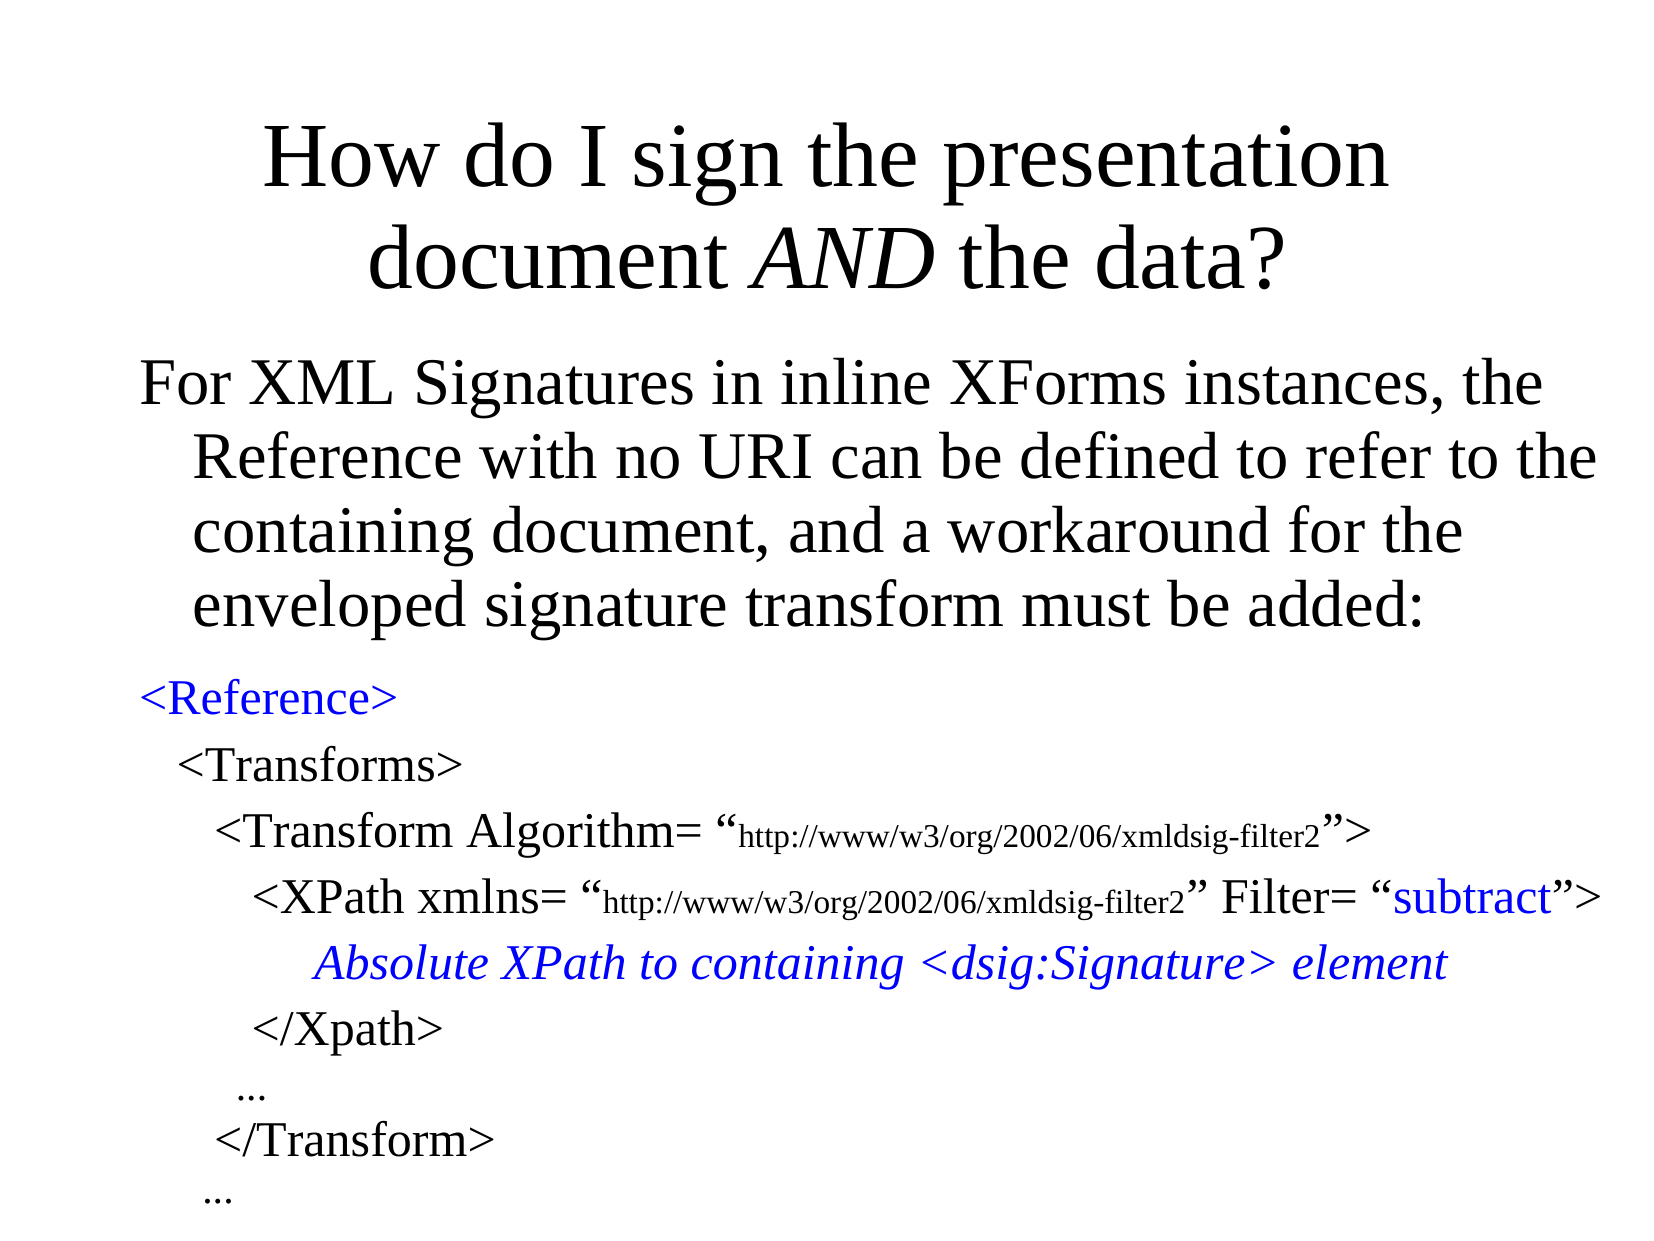

# How do I sign the presentation document AND the data?
For XML Signatures in inline XForms instances, the Reference with no URI can be defined to refer to the containing document, and a workaround for the enveloped signature transform must be added:
<Reference>
 <Transforms>
 <Transform Algorithm= “http://www/w3/org/2002/06/xmldsig-filter2”>
 <XPath xmlns= “http://www/w3/org/2002/06/xmldsig-filter2” Filter= “subtract”>
 Absolute XPath to containing <dsig:Signature> element
 </Xpath>
 ...
 </Transform>
 ...